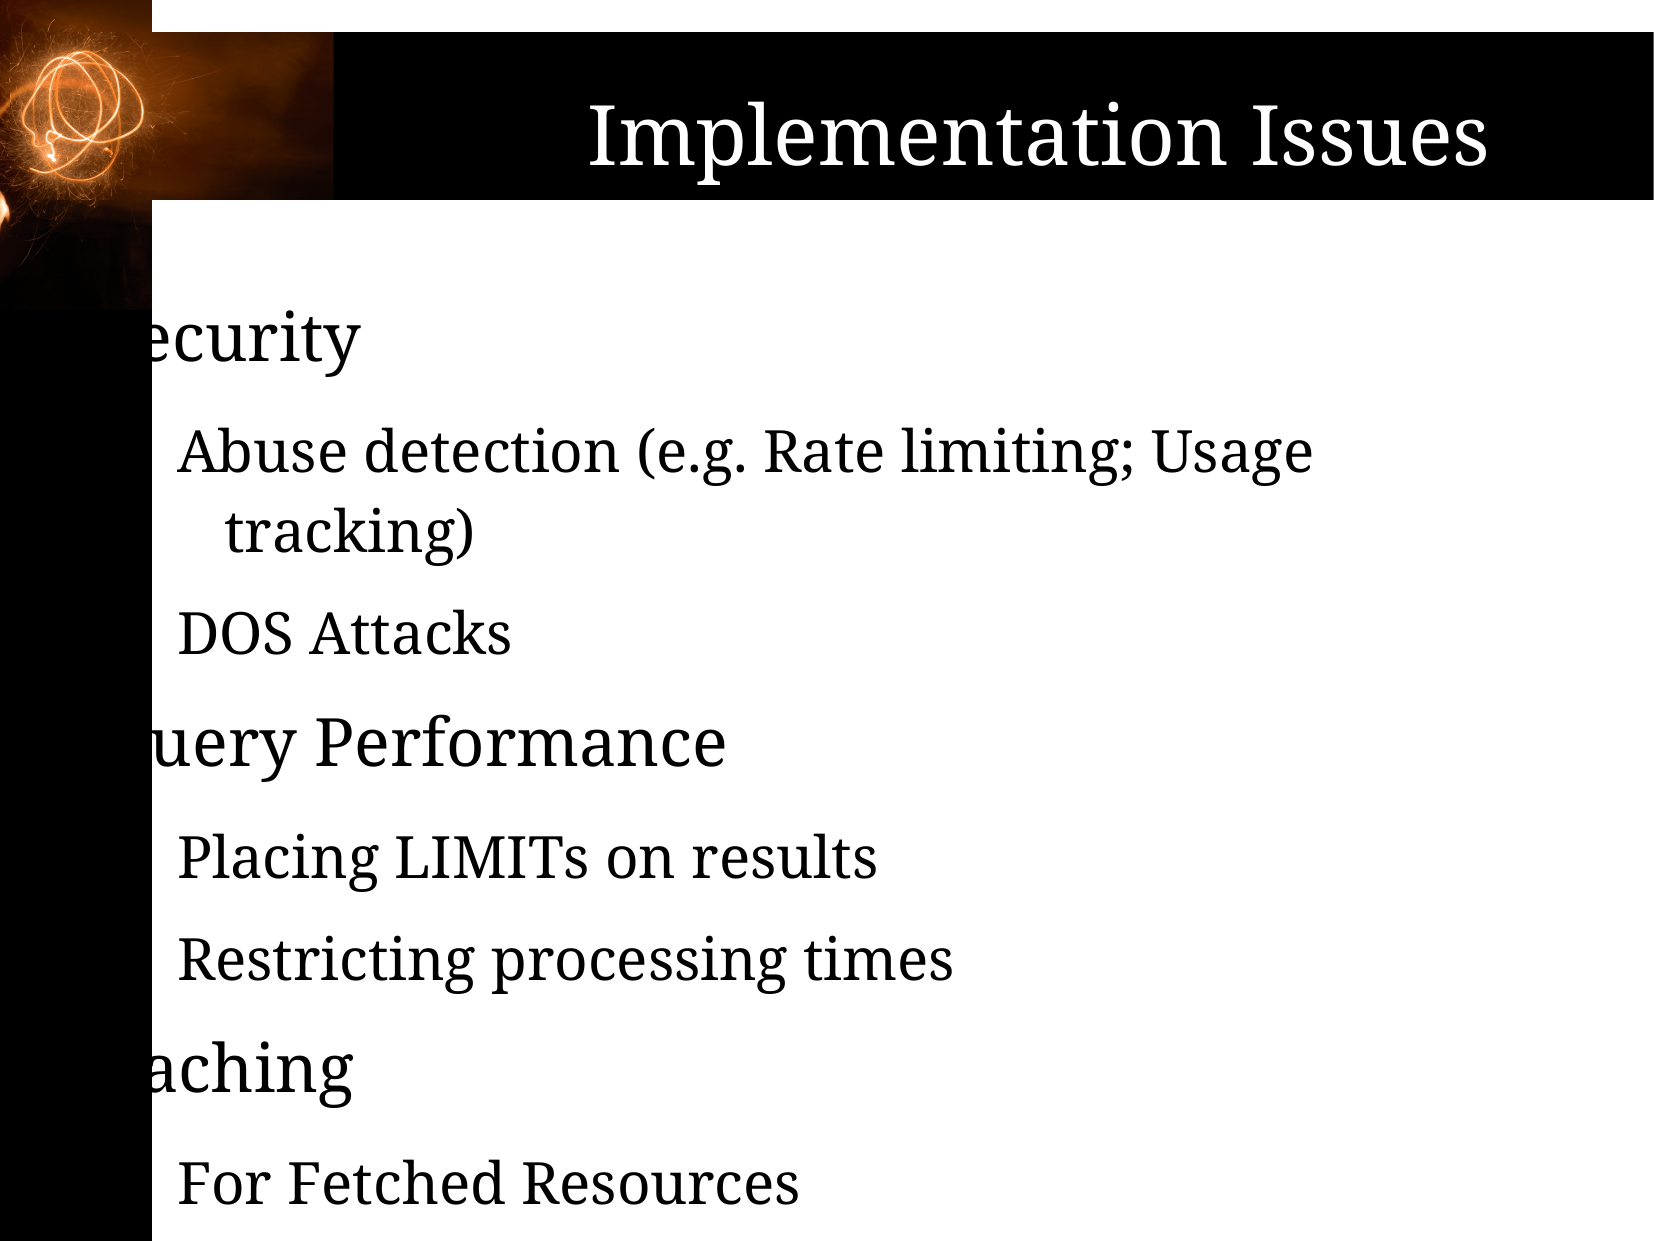

# Implementation Issues
Security
Abuse detection (e.g. Rate limiting; Usage tracking)
DOS Attacks
Query Performance
Placing LIMITs on results
Restricting processing times
Caching
For Fetched Resources